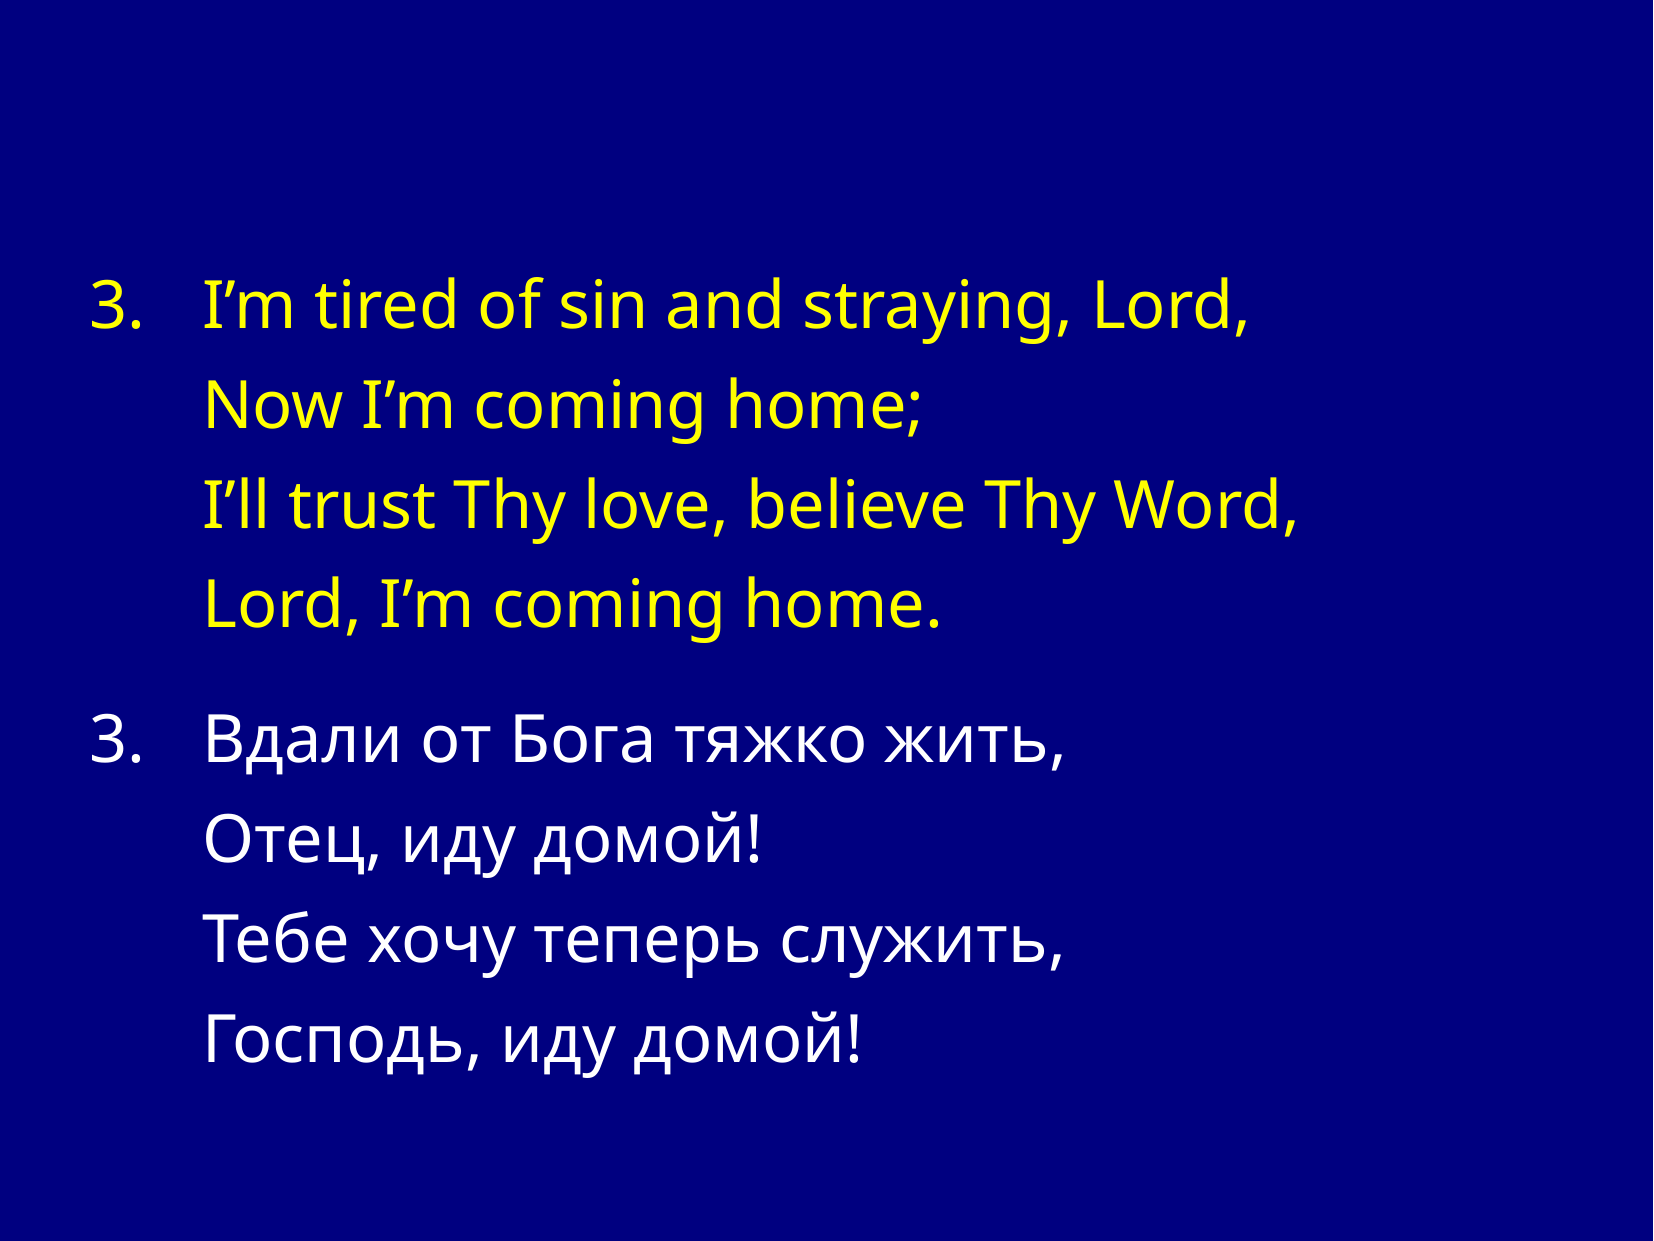

3.	I’m tired of sin and straying, Lord,
	Now I’m coming home;
	I’ll trust Thy love, believe Thy Word,
	Lord, I’m coming home.
3.	Вдали от Бога тяжко жить,
	Отец, иду домой!
	Тебе хочу теперь служить,
	Господь, иду домой!